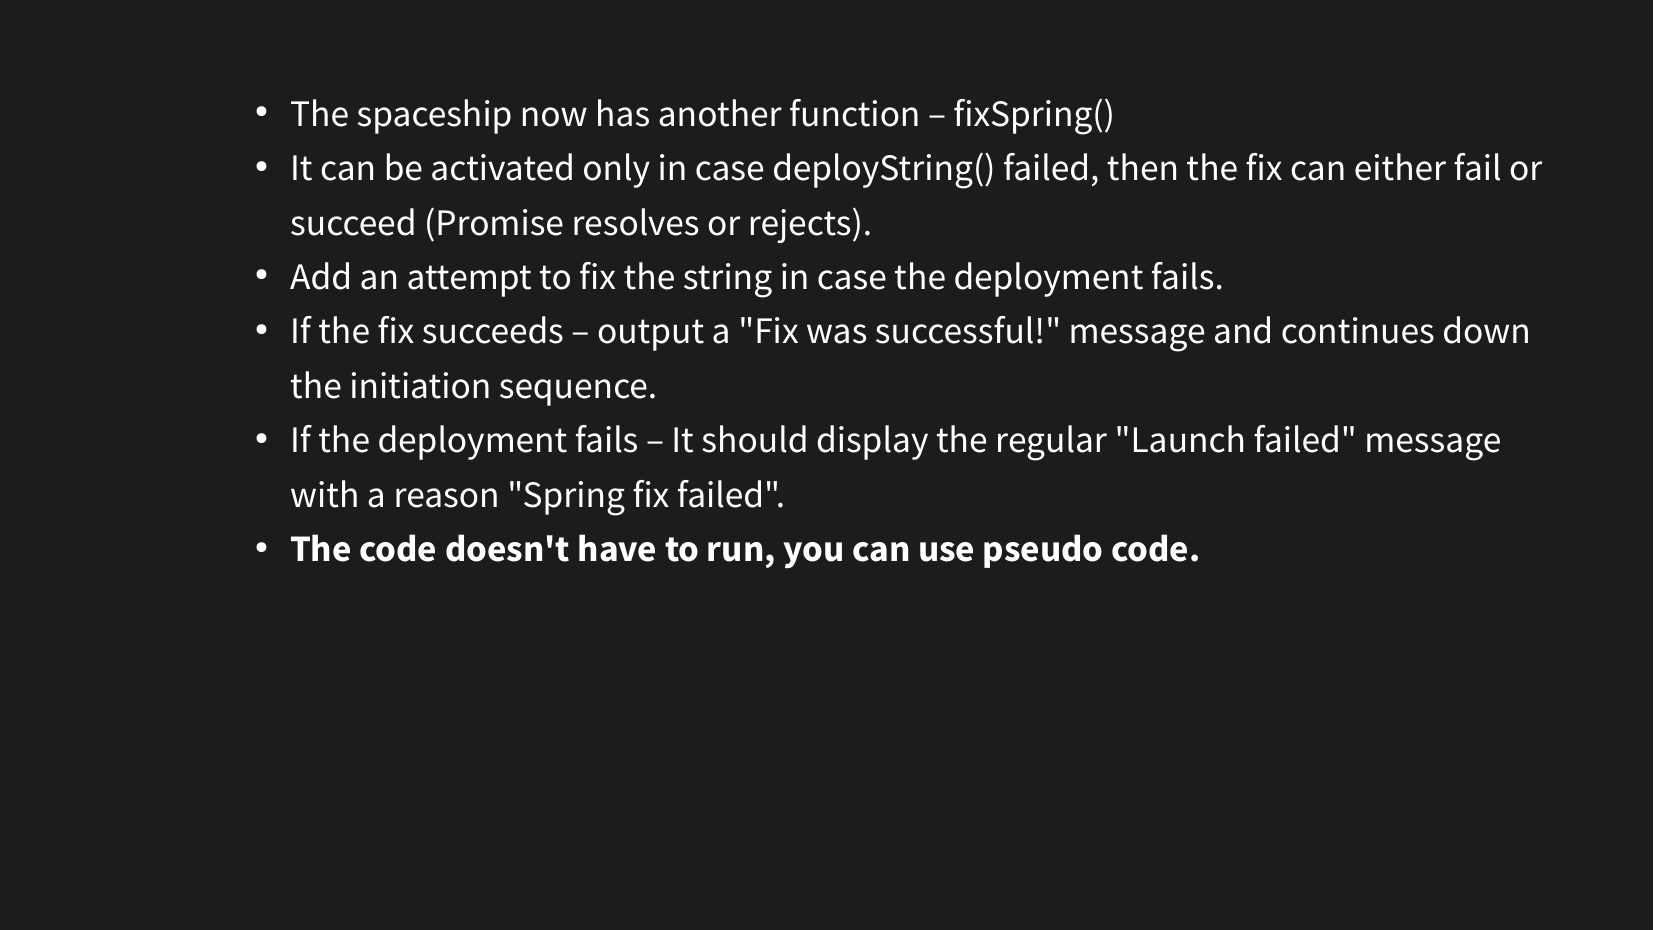

The spaceship now has another function – fixSpring()
It can be activated only in case deployString() failed, then the fix can either fail or succeed (Promise resolves or rejects).
Add an attempt to fix the string in case the deployment fails.
If the fix succeeds – output a "Fix was successful!" message and continues down the initiation sequence.
If the deployment fails – It should display the regular "Launch failed" message with a reason "Spring fix failed".
The code doesn't have to run, you can use pseudo code.